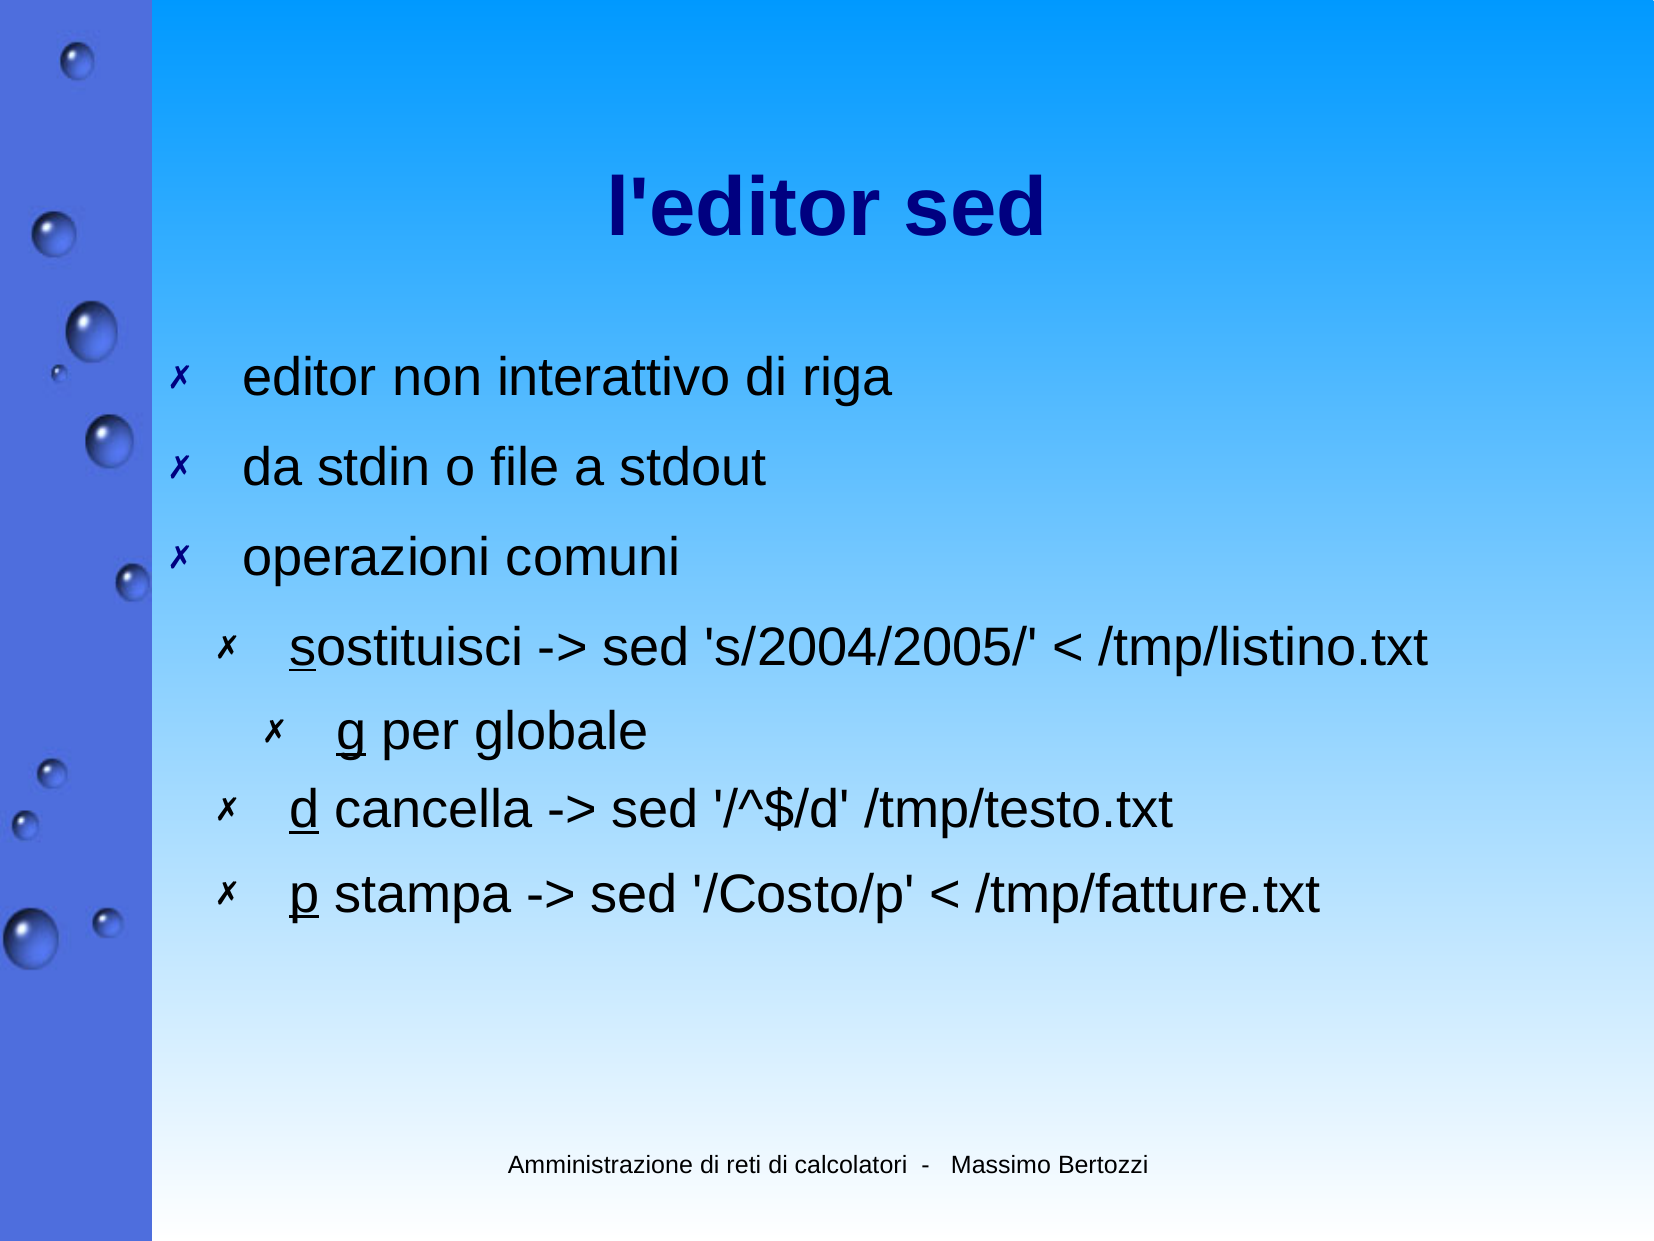

# l'editor sed
editor non interattivo di riga
da stdin o file a stdout
operazioni comuni
sostituisci -> sed 's/2004/2005/' < /tmp/listino.txt
g per globale
d cancella -> sed '/^$/d' /tmp/testo.txt
p stampa -> sed '/Costo/p' < /tmp/fatture.txt